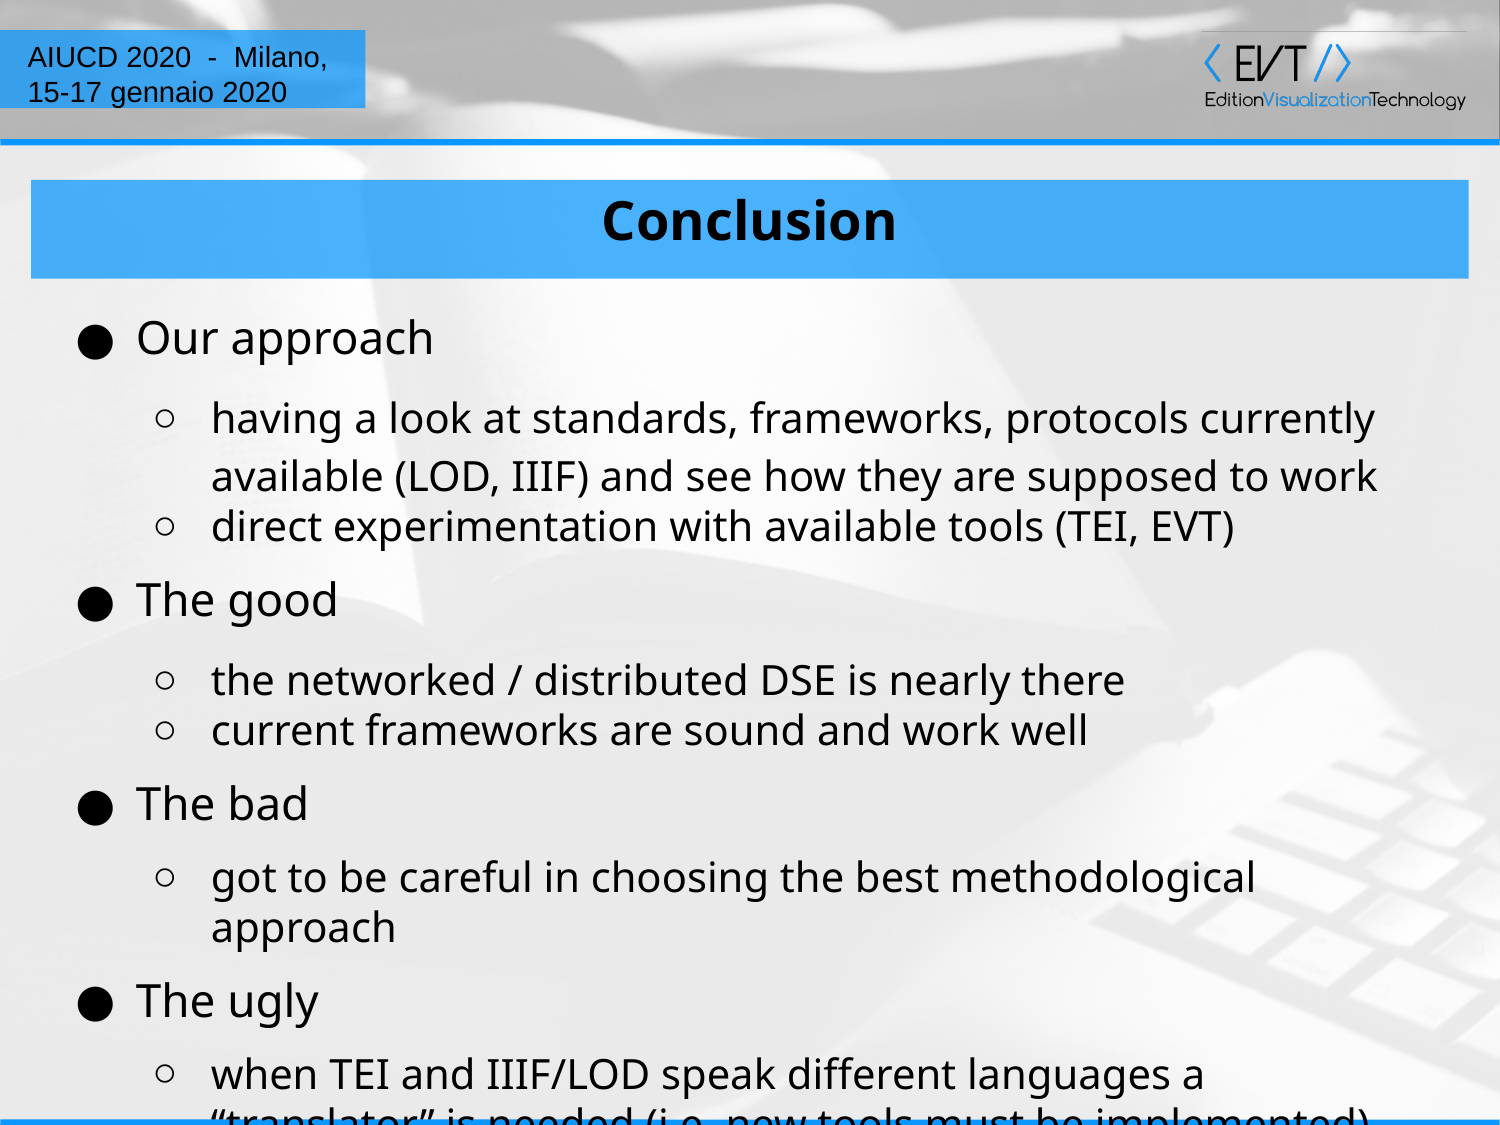

Conclusion
# Our approach
having a look at standards, frameworks, protocols currently available (LOD, IIIF) and see how they are supposed to work
direct experimentation with available tools (TEI, EVT)
The good
the networked / distributed DSE is nearly there
current frameworks are sound and work well
The bad
got to be careful in choosing the best methodological approach
The ugly
when TEI and IIIF/LOD speak different languages a “translator” is needed (i.e. new tools must be implemented)